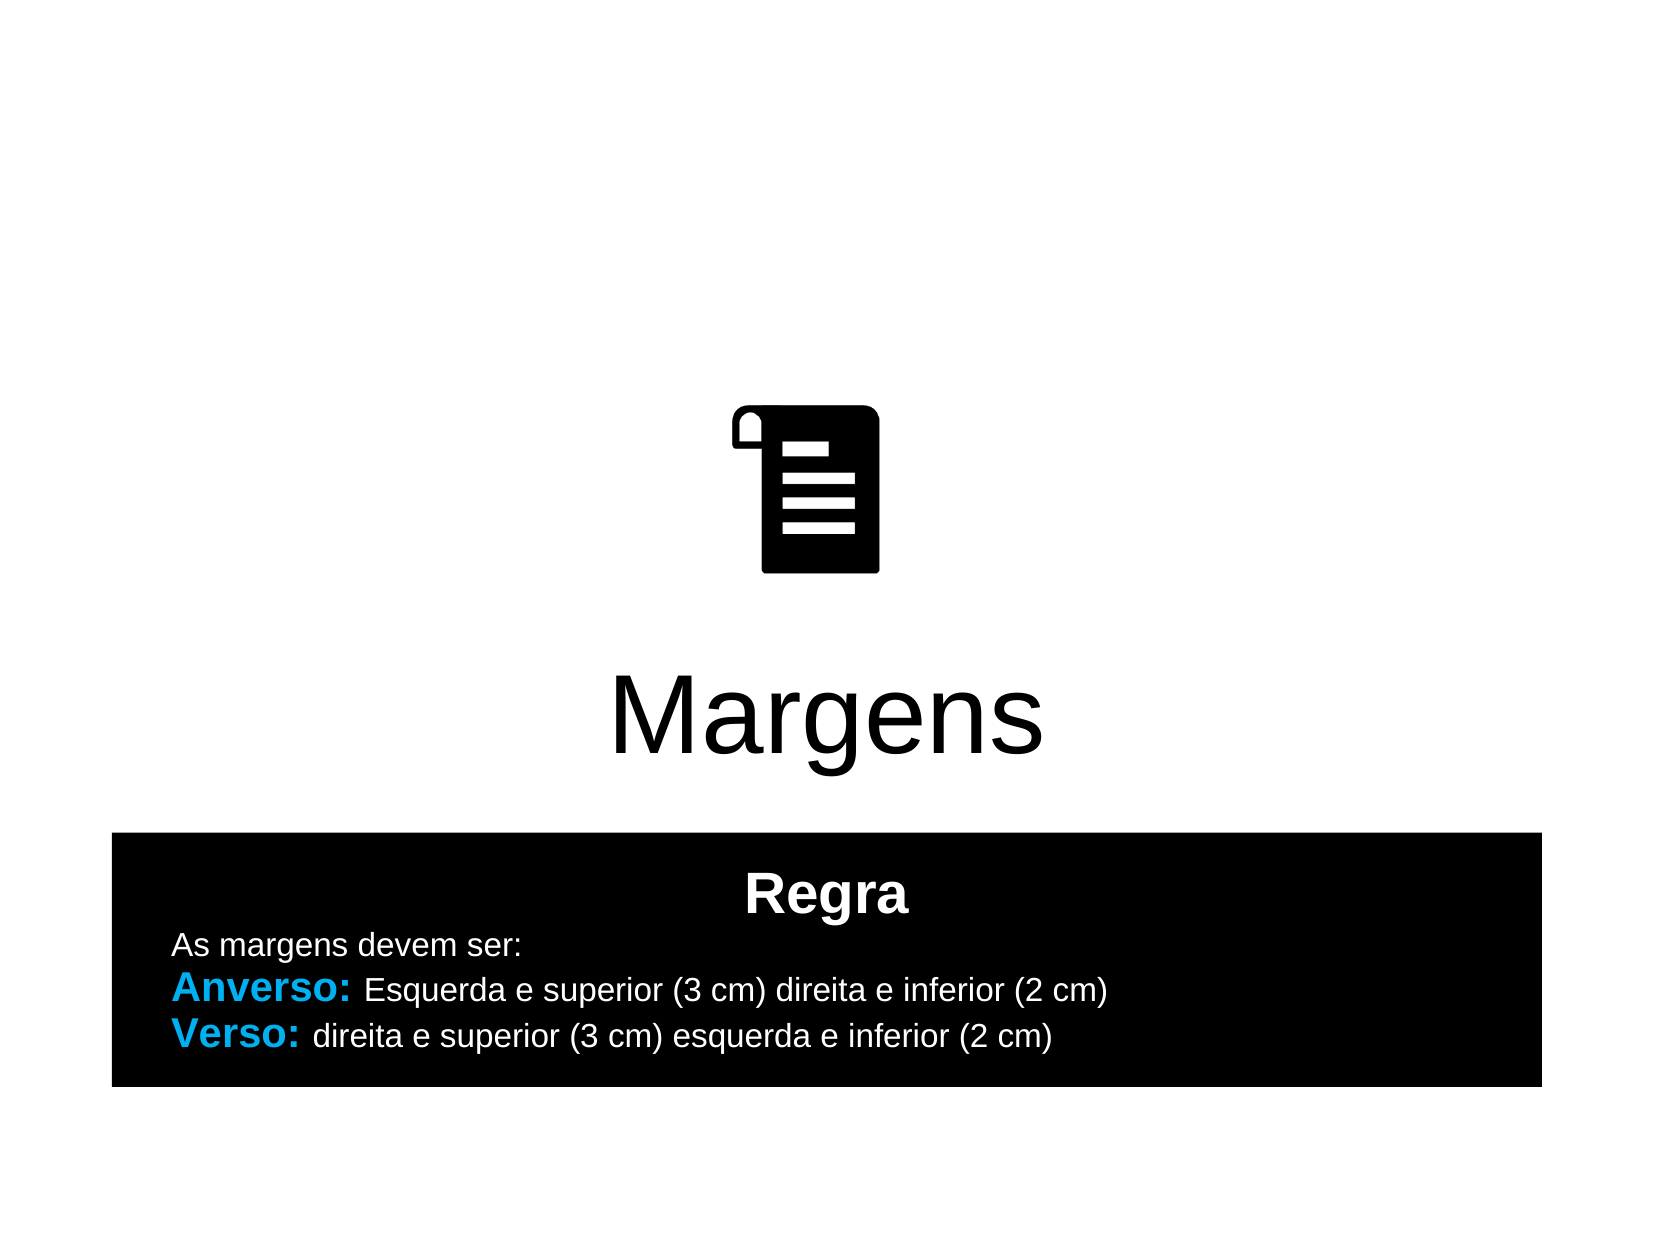

# Margens
Regra
As margens devem ser:
Anverso: Esquerda e superior (3 cm) direita e inferior (2 cm)
Verso: direita e superior (3 cm) esquerda e inferior (2 cm)